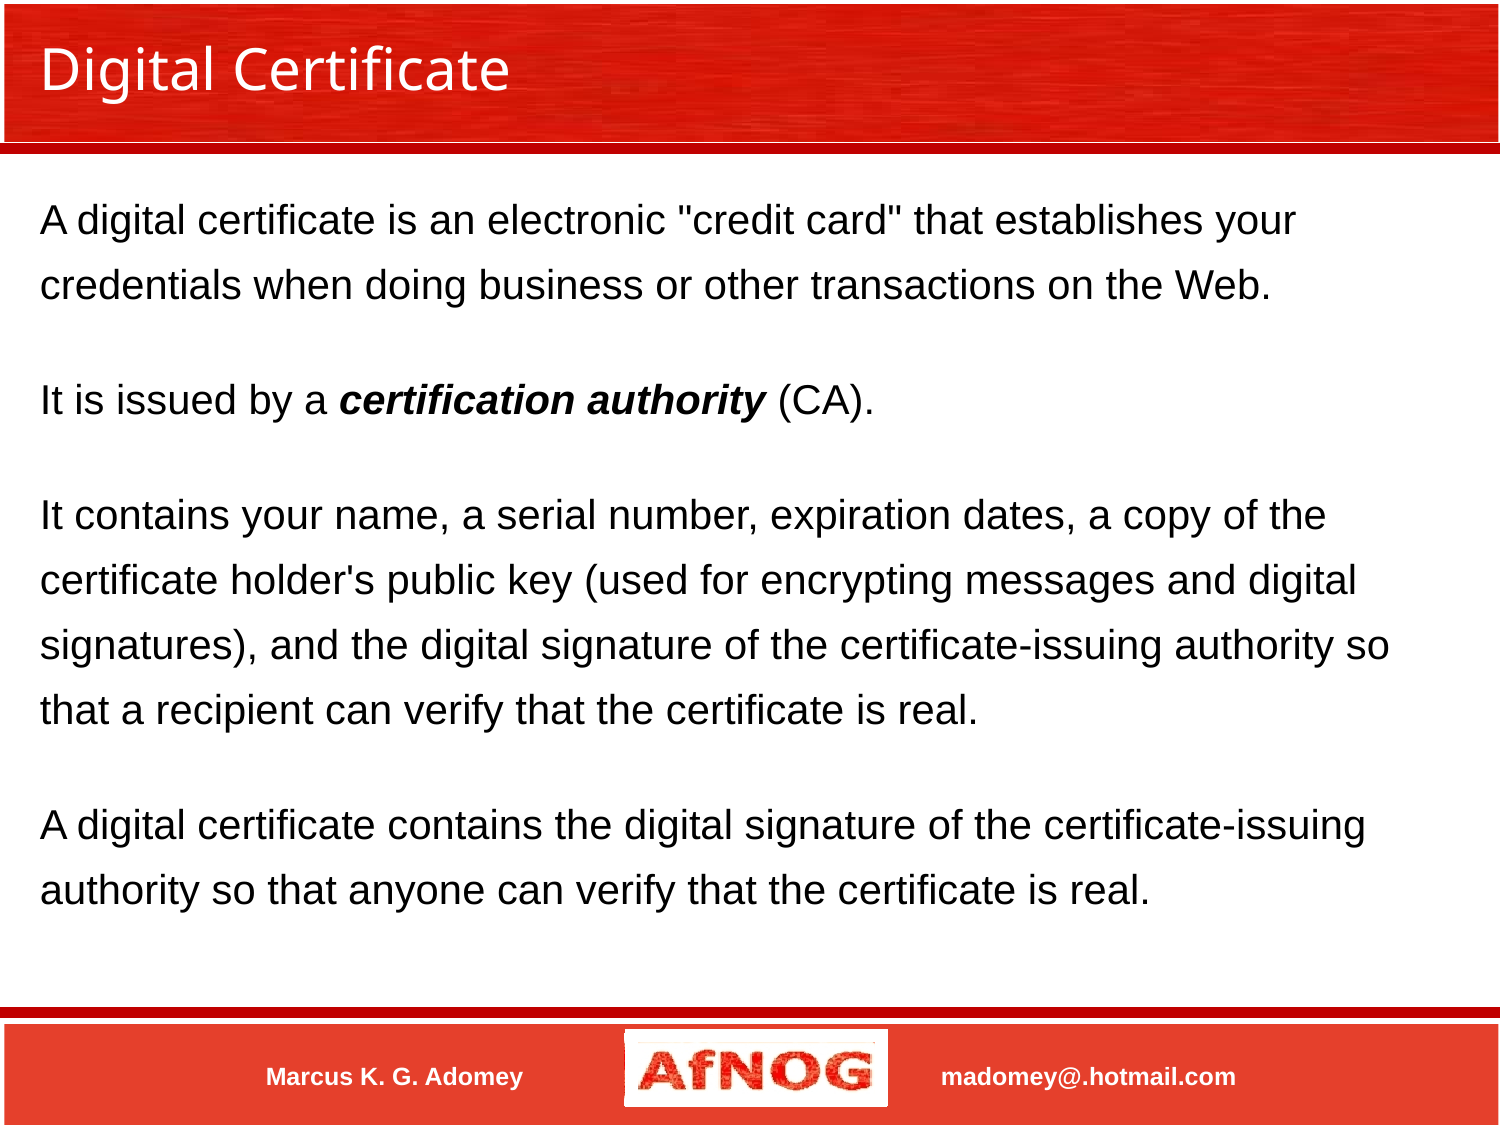

Digital Certificate
A digital certificate is an electronic "credit card" that establishes your credentials when doing business or other transactions on the Web.
It is issued by a certification authority (CA).
It contains your name, a serial number, expiration dates, a copy of the certificate holder's public key (used for encrypting messages and digital signatures), and the digital signature of the certificate-issuing authority so that a recipient can verify that the certificate is real.
A digital certificate contains the digital signature of the certificate-issuing authority so that anyone can verify that the certificate is real.